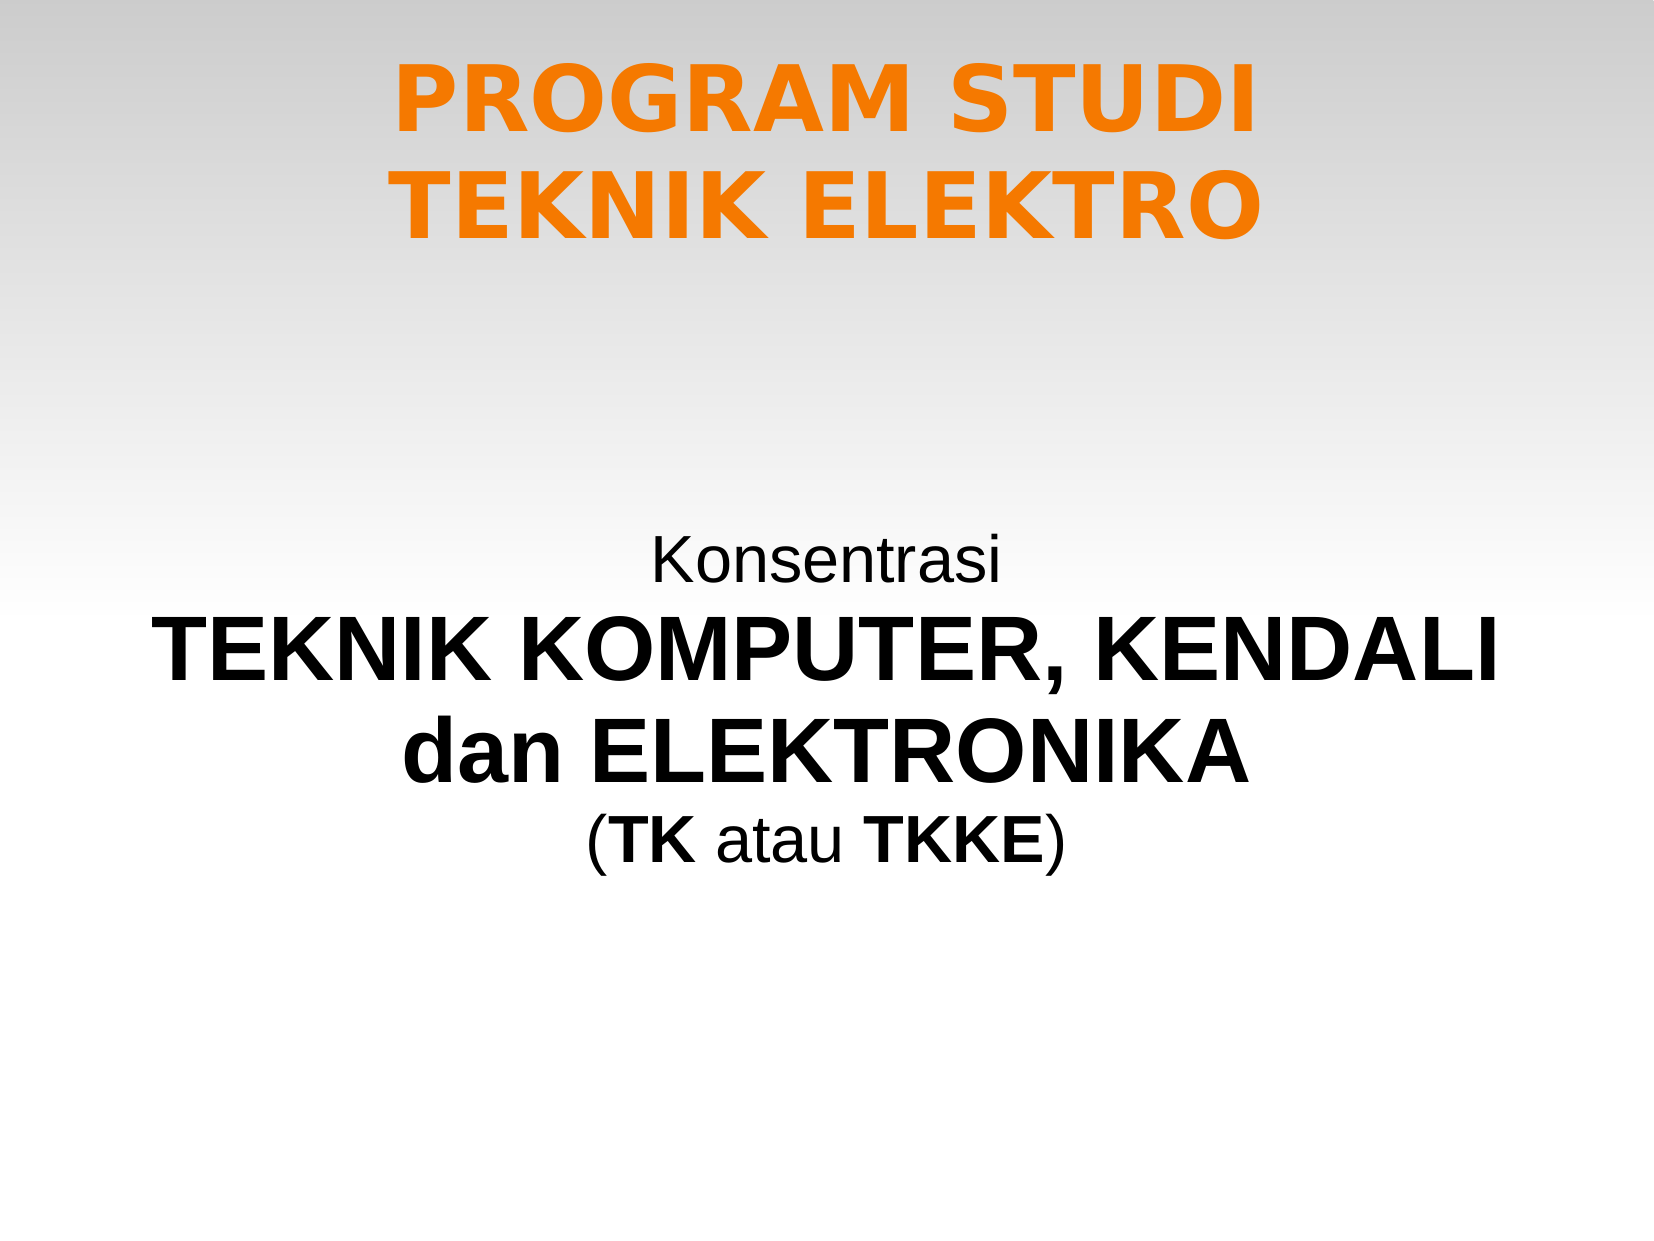

# PROGRAM STUDI TEKNIK ELEKTRO
Konsentrasi
TEKNIK KOMPUTER, KENDALI dan ELEKTRONIKA
(TK atau TKKE)